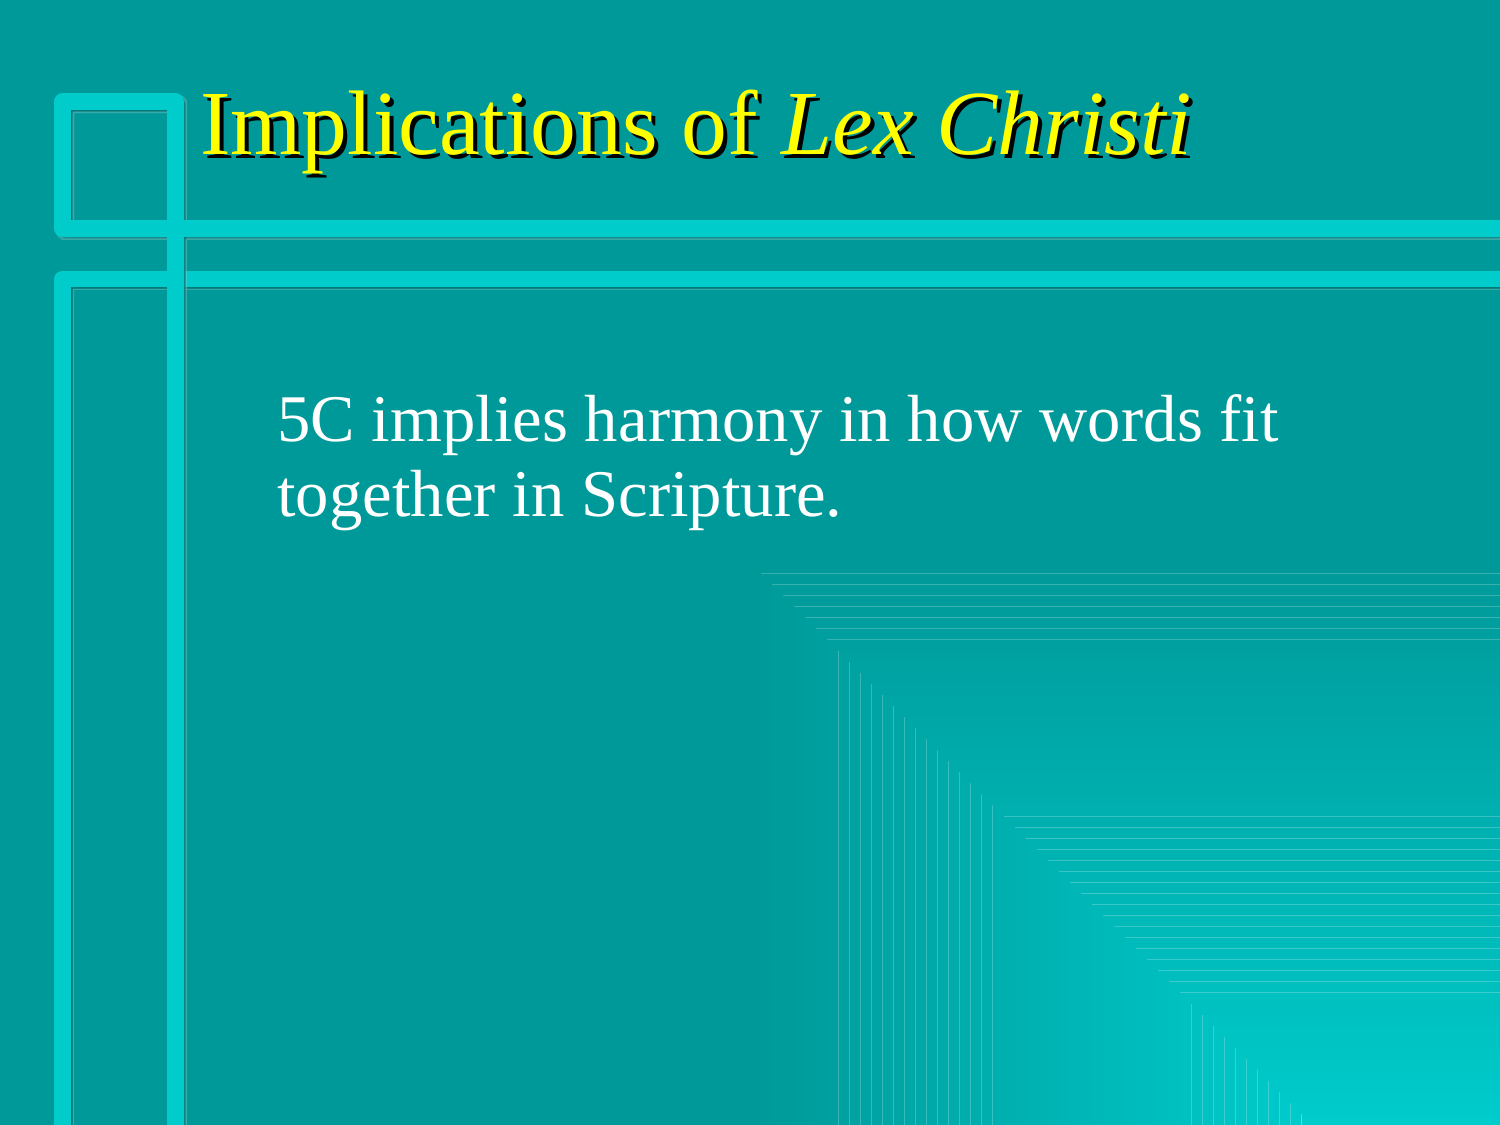

# Implications of Lex Christi
5C implies harmony in how words fit together in Scripture.